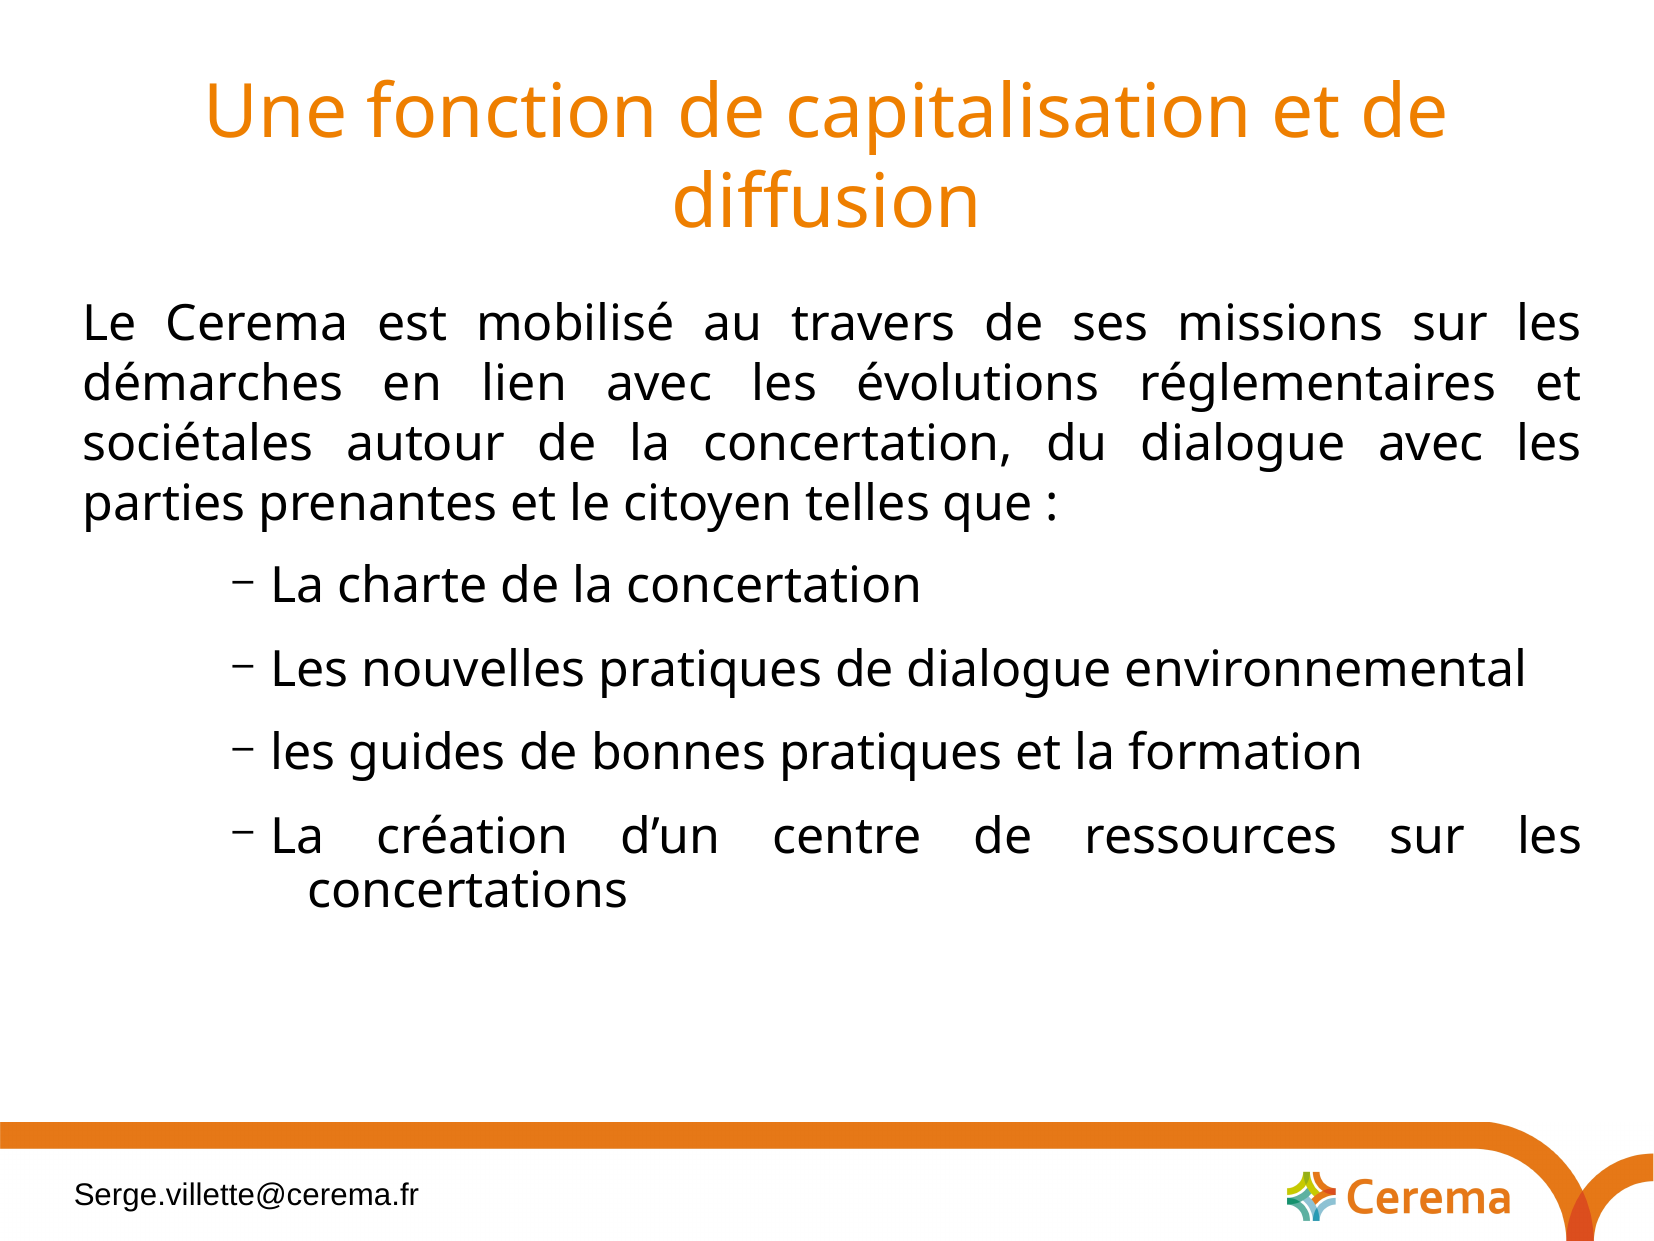

# Une fonction de capitalisation et de diffusion
Le Cerema est mobilisé au travers de ses missions sur les démarches en lien avec les évolutions réglementaires et sociétales autour de la concertation, du dialogue avec les parties prenantes et le citoyen telles que :
La charte de la concertation
Les nouvelles pratiques de dialogue environnemental
les guides de bonnes pratiques et la formation
La création d’un centre de ressources sur les concertations
Serge.villette@cerema.fr